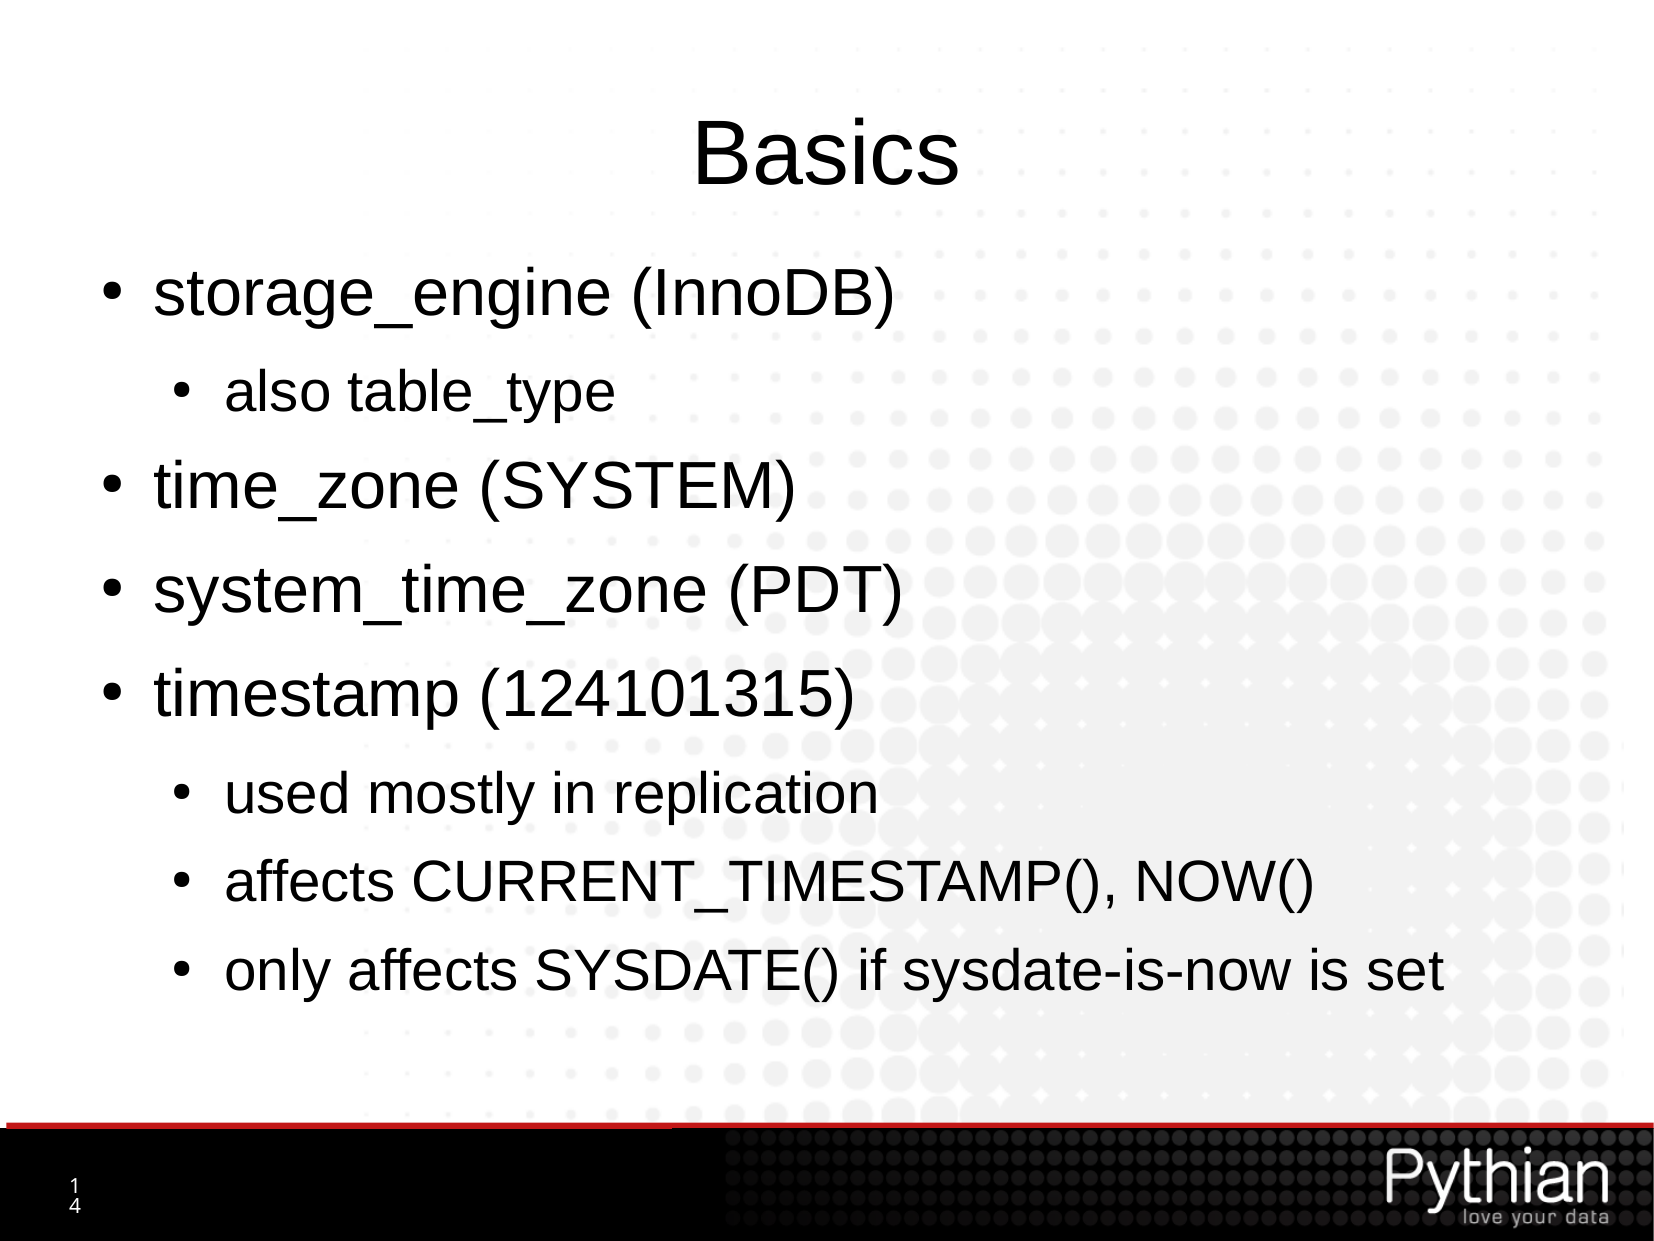

# Basics
storage_engine (InnoDB)
also table_type
time_zone (SYSTEM)
system_time_zone (PDT)
timestamp (124101315)
used mostly in replication
affects CURRENT_TIMESTAMP(), NOW()
only affects SYSDATE() if sysdate-is-now is set